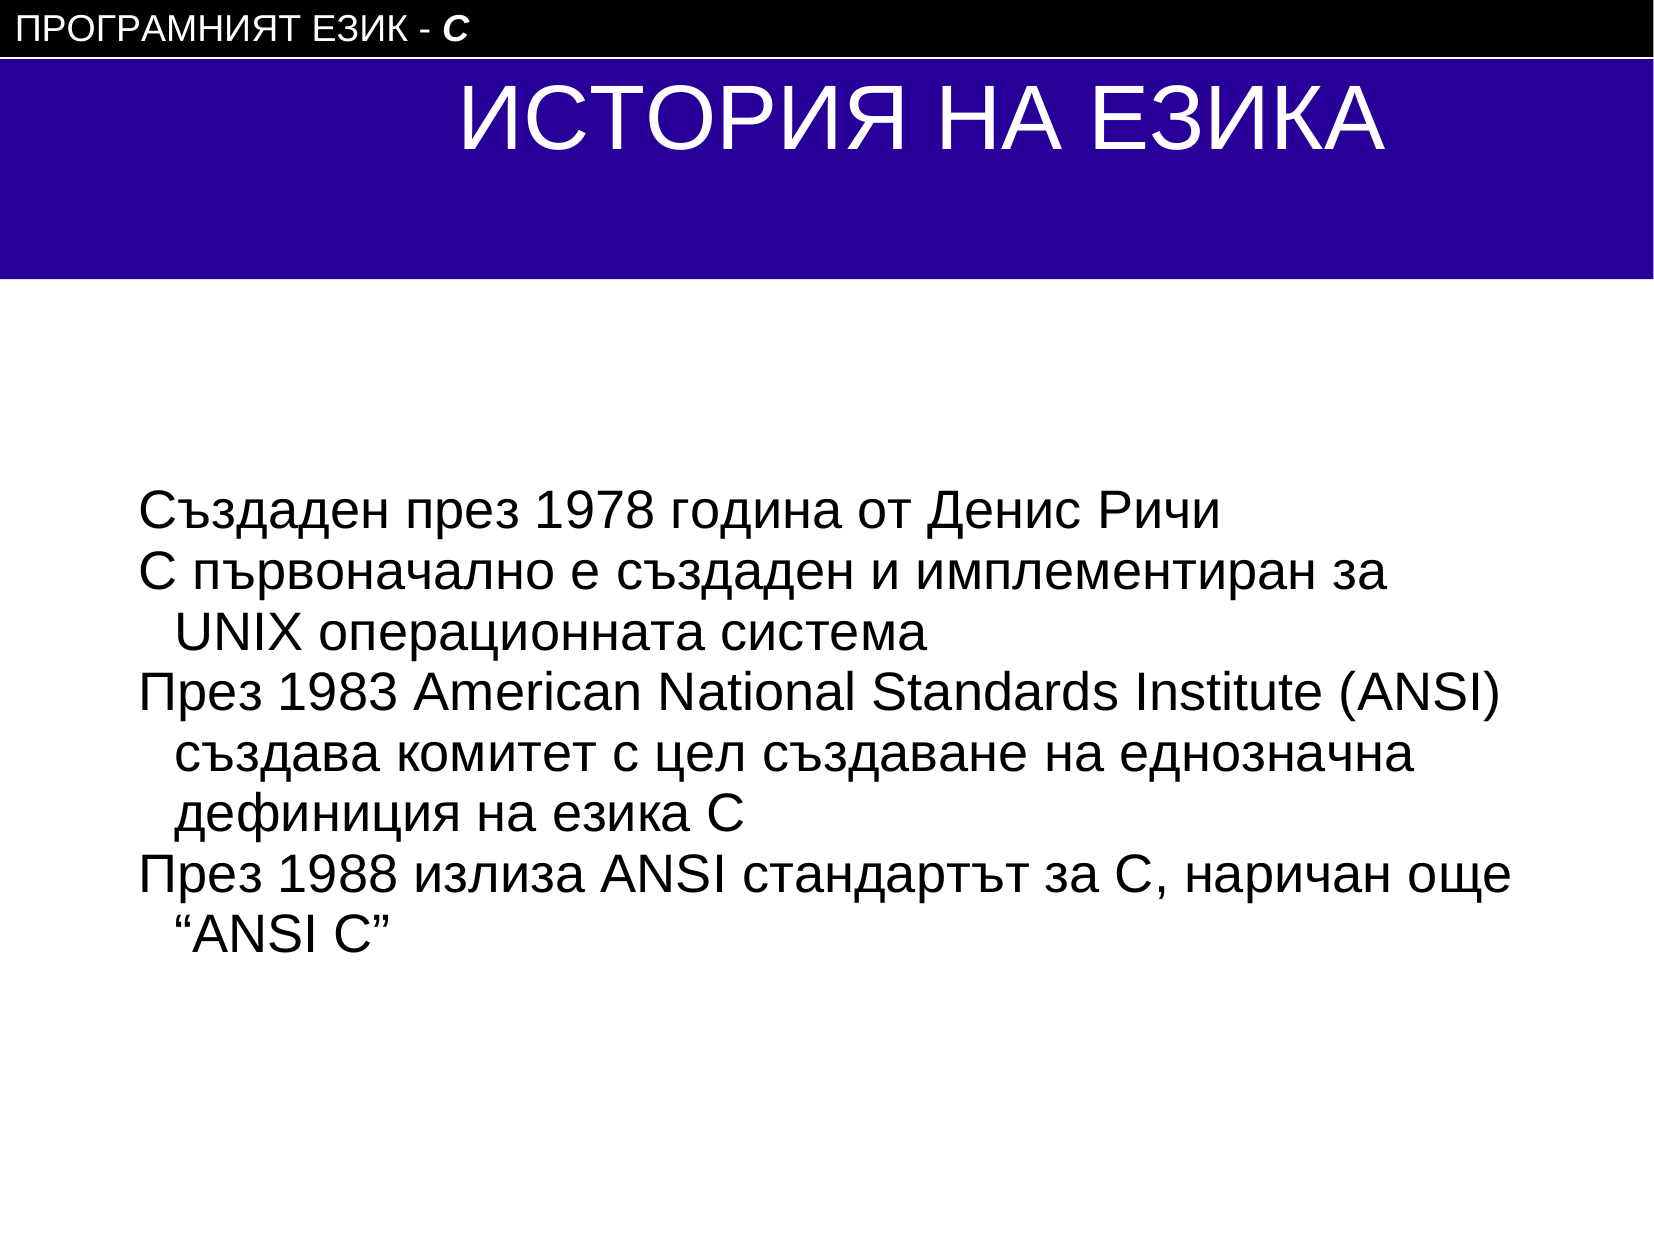

ПРОГРАМНИЯT ЕЗИК - С
						ИСТОРИЯ НА ЕЗИКА
Създаден през 1978 година от Денис Ричи
C първоначално е създаден и имплементиран за UNIX операционната система
През 1983 American National Standards Institute (ANSI) създава комитет с цел създаване на еднозначна дефиниция на езика С
През 1988 излиза ANSI стандартът за С, наричан още “ANSI C”